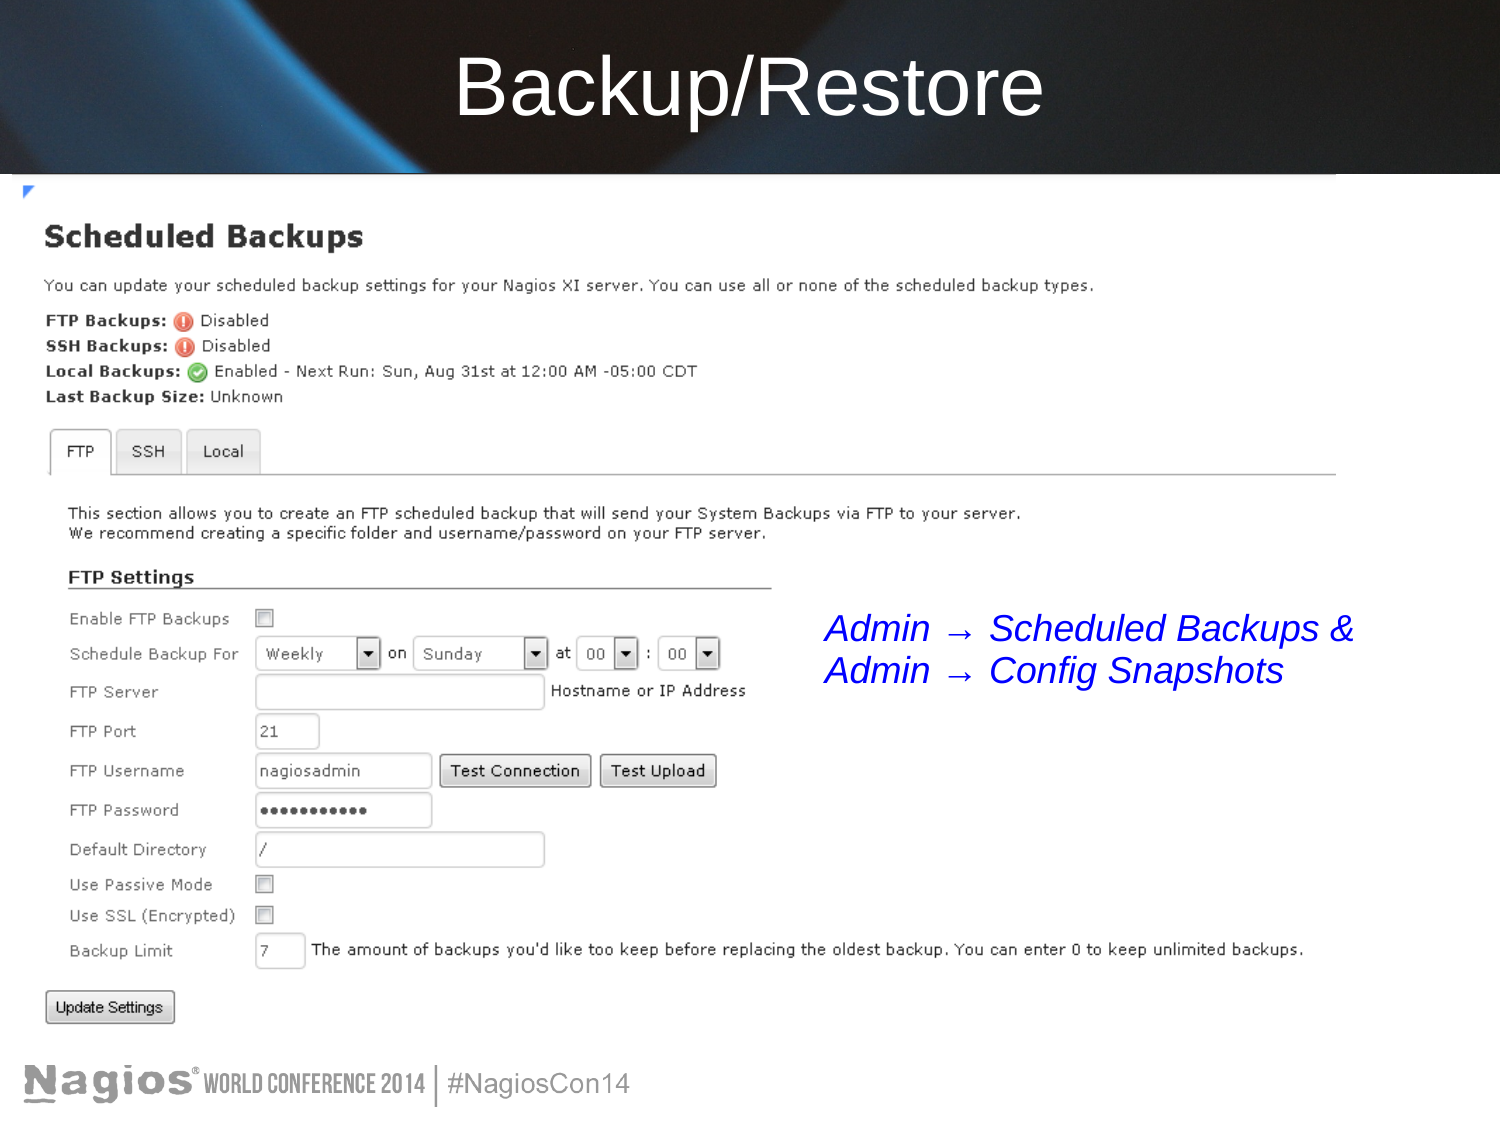

# Backup/Restore
Admin → Scheduled Backups & Admin → Config Snapshots